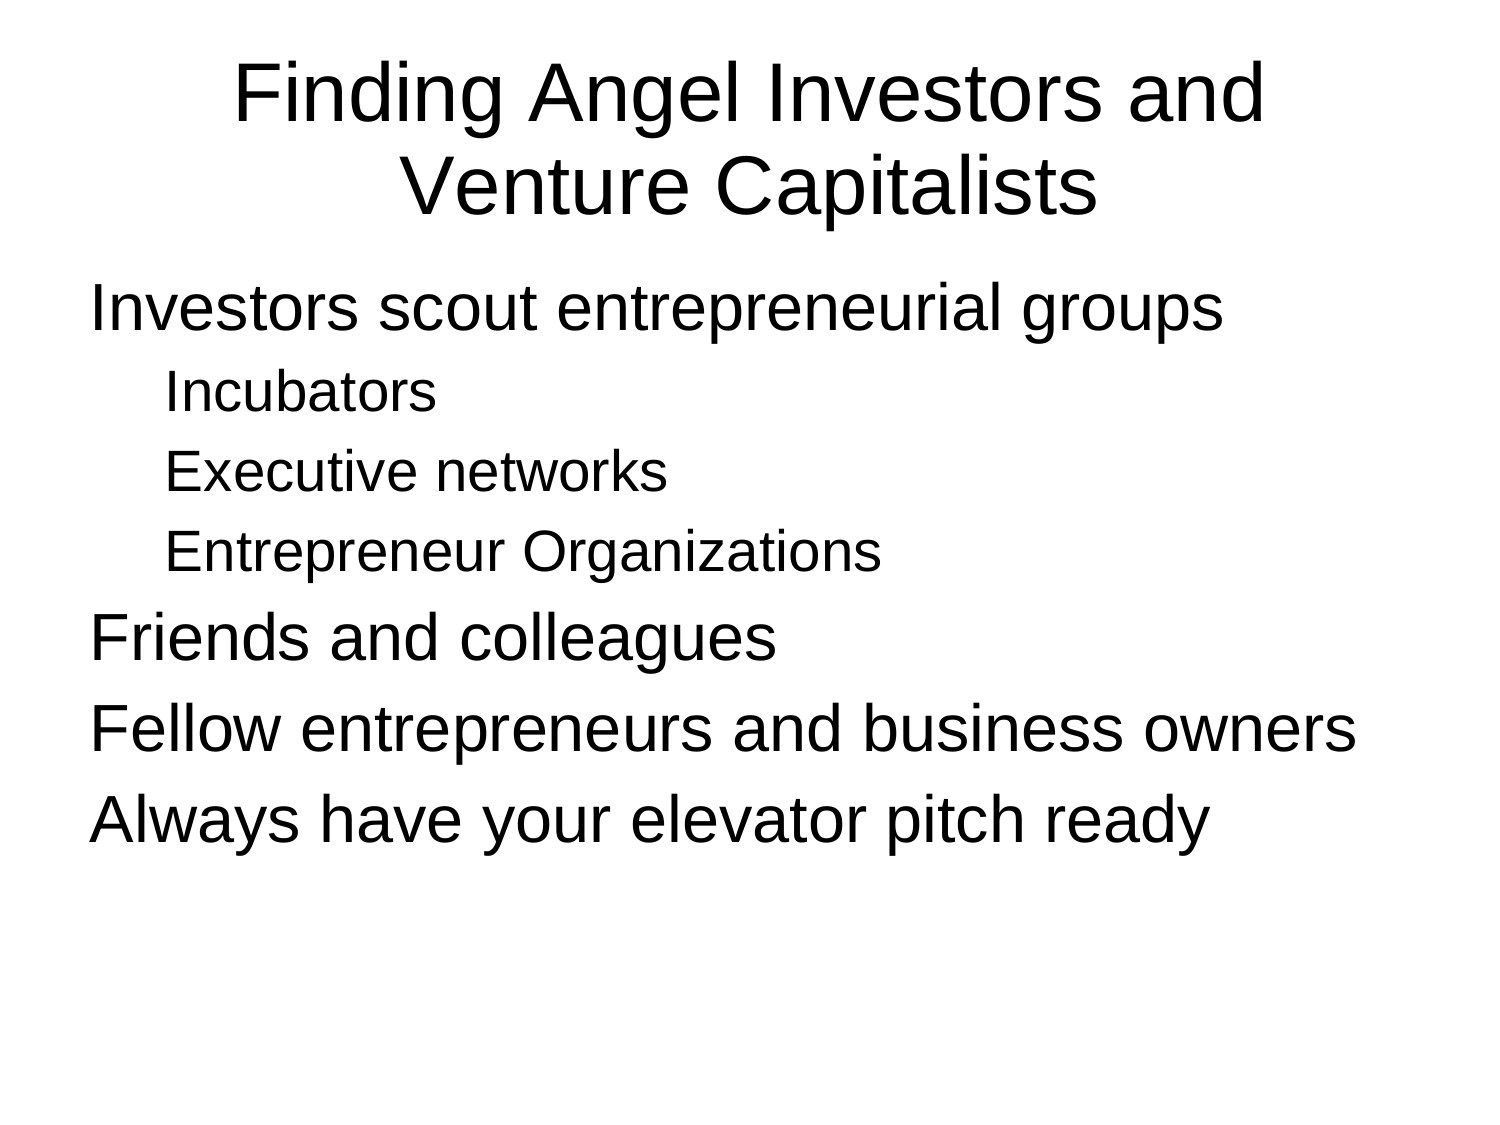

# Finding Angel Investors and Venture Capitalists
Investors scout entrepreneurial groups
Incubators
Executive networks
Entrepreneur Organizations
Friends and colleagues
Fellow entrepreneurs and business owners
Always have your elevator pitch ready